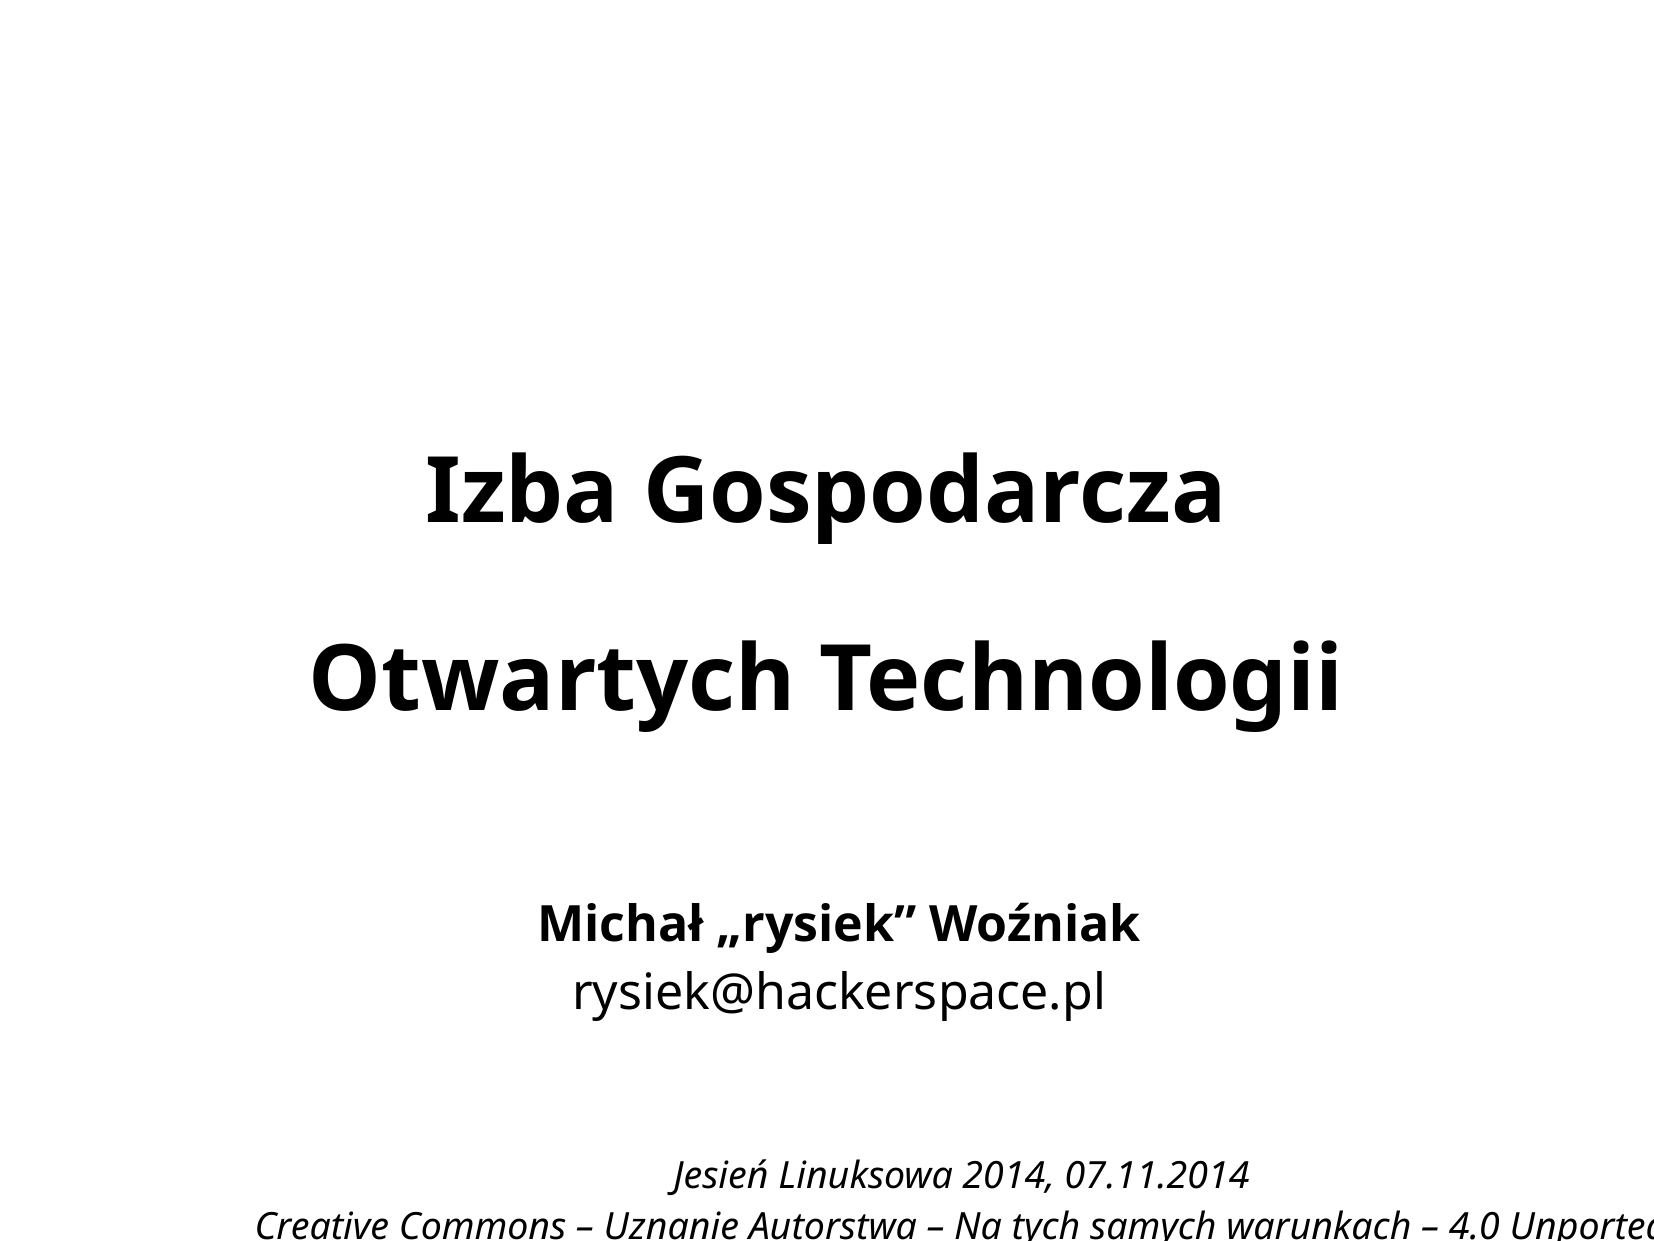

# Izba Gospodarcza Otwartych Technologii
Michał „rysiek” Woźniak
rysiek@hackerspace.pl
Jesień Linuksowa 2014, 07.11.2014
Creative Commons – Uznanie Autorstwa – Na tych samych warunkach – 4.0 Unported